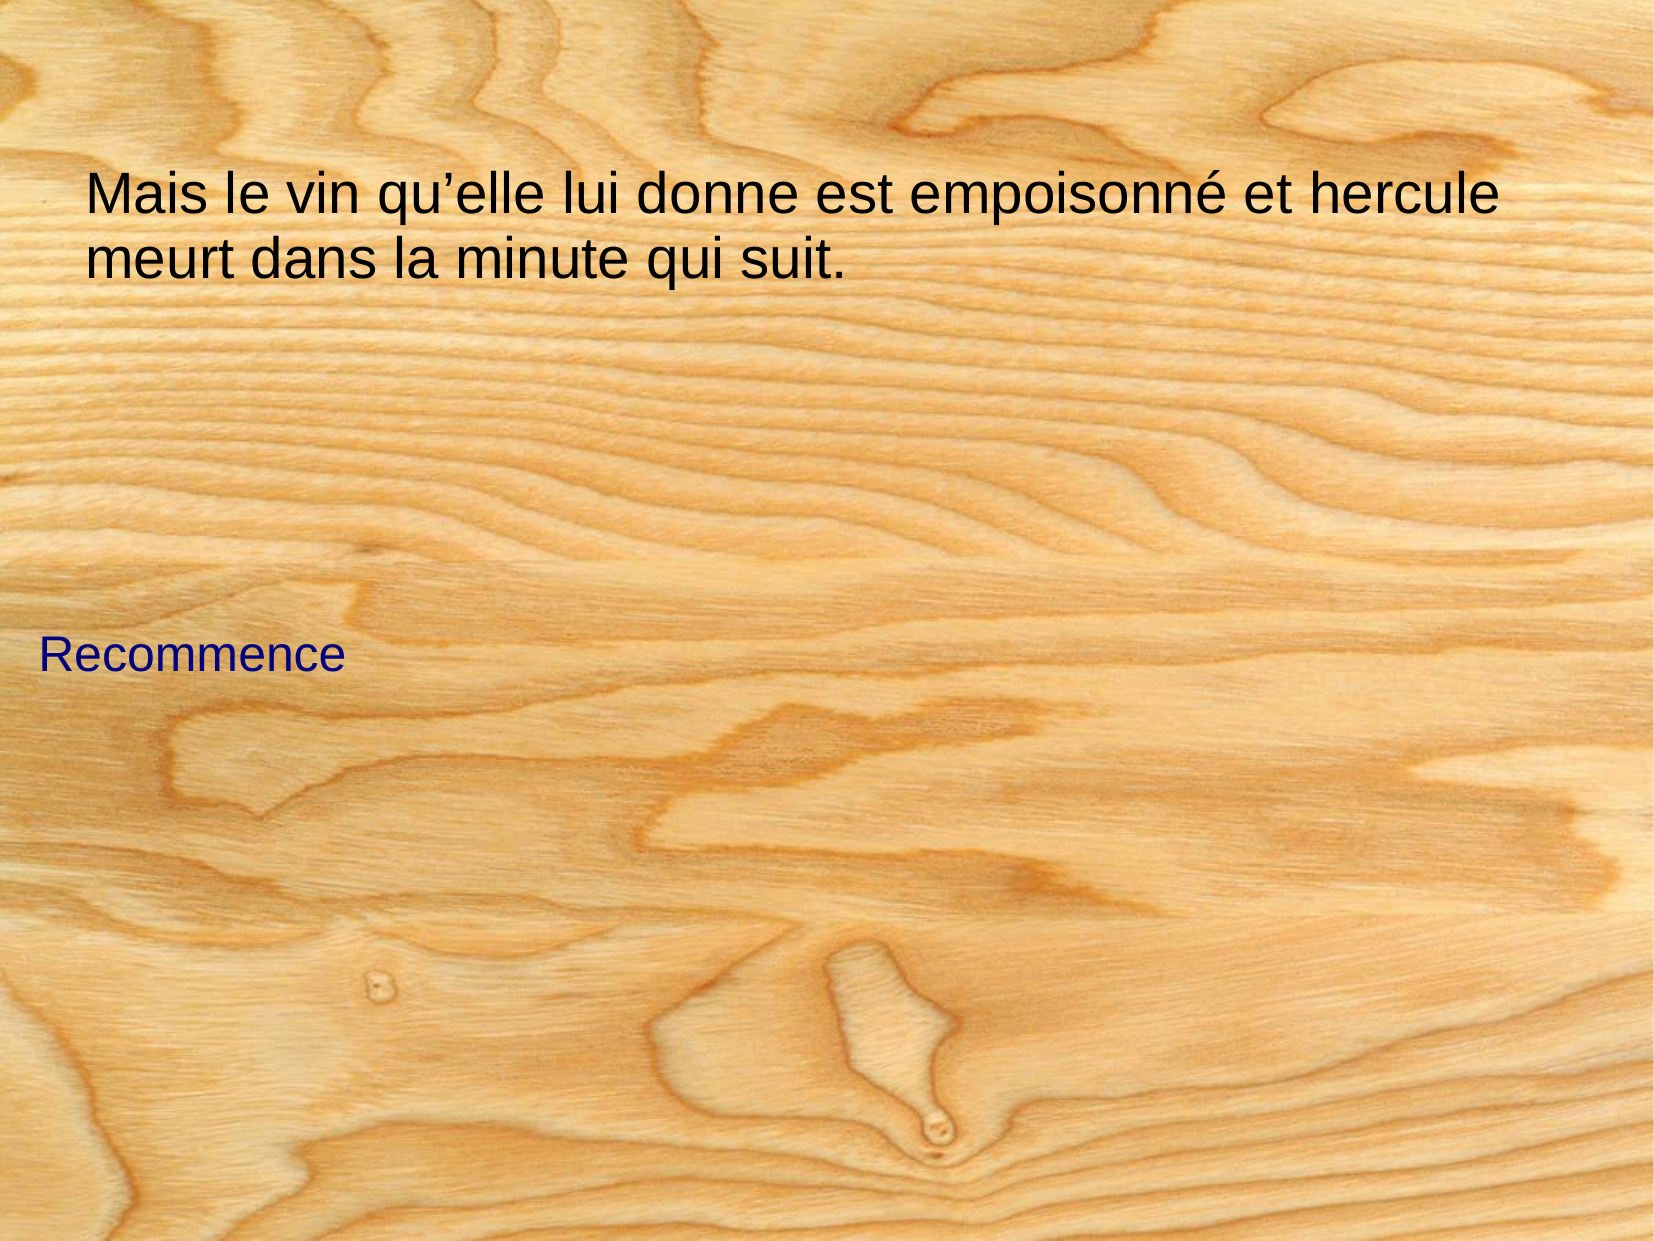

Mais le vin qu’elle lui donne est empoisonné et hercule meurt dans la minute qui suit.
Recommence